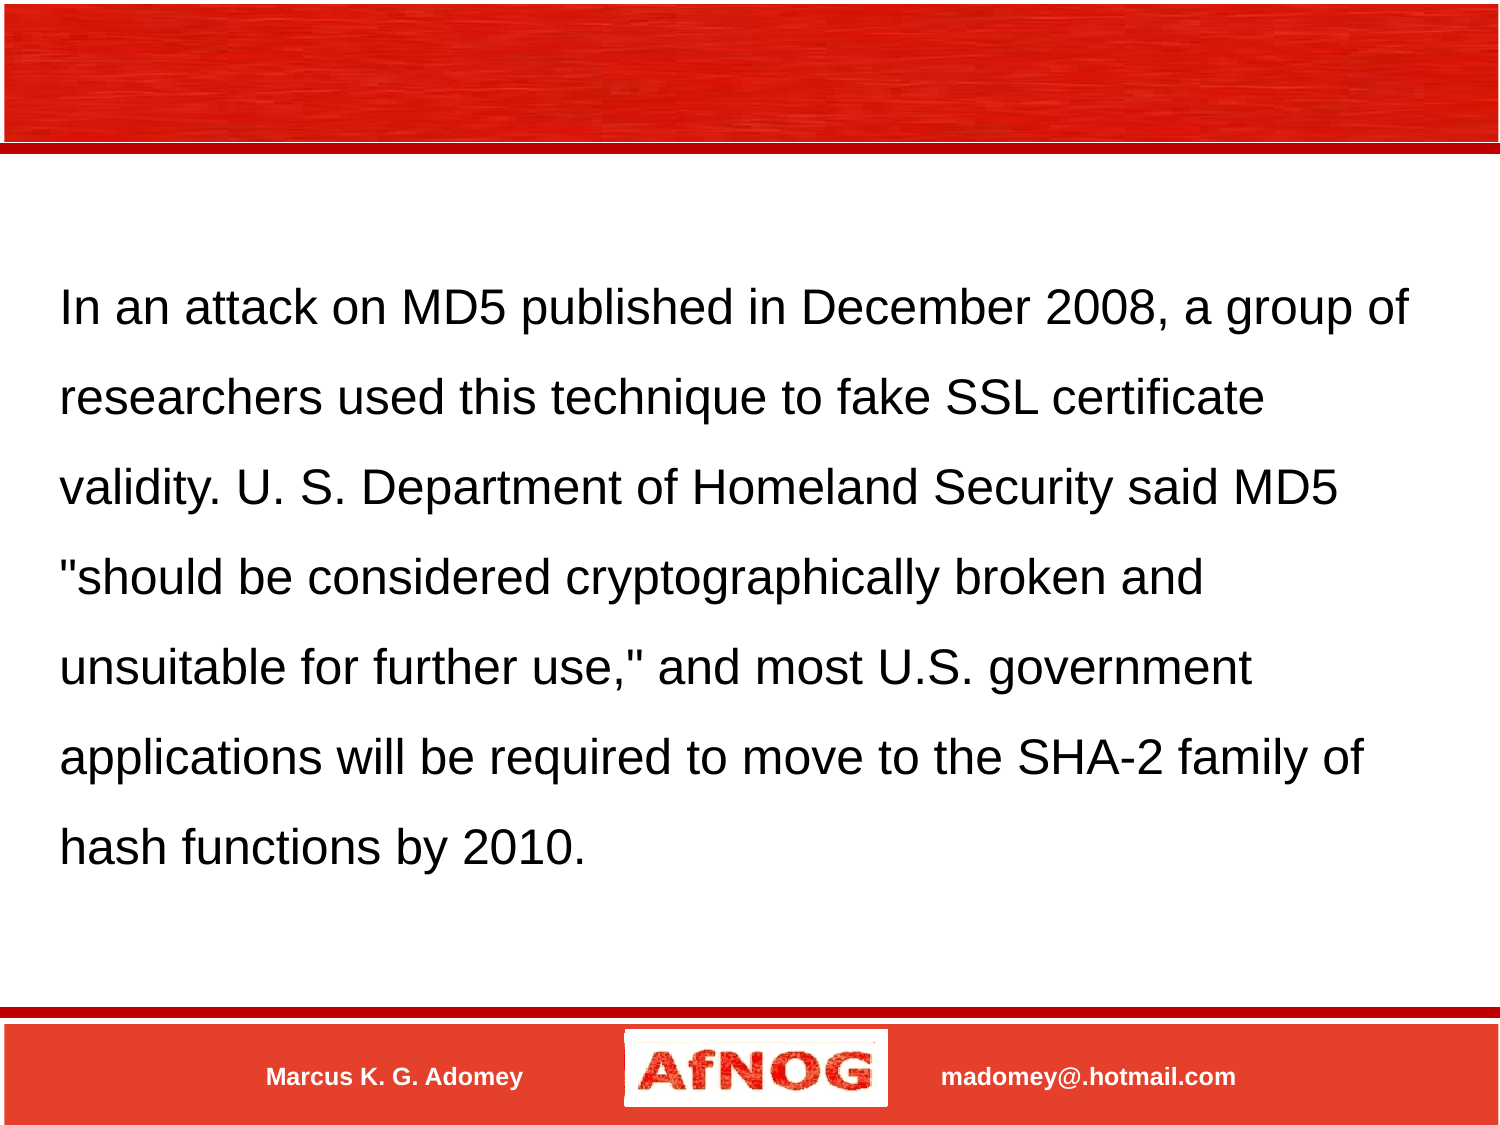

In an attack on MD5 published in December 2008, a group of researchers used this technique to fake SSL certificate validity. U. S. Department of Homeland Security said MD5 "should be considered cryptographically broken and unsuitable for further use," and most U.S. government applications will be required to move to the SHA-2 family of hash functions by 2010.